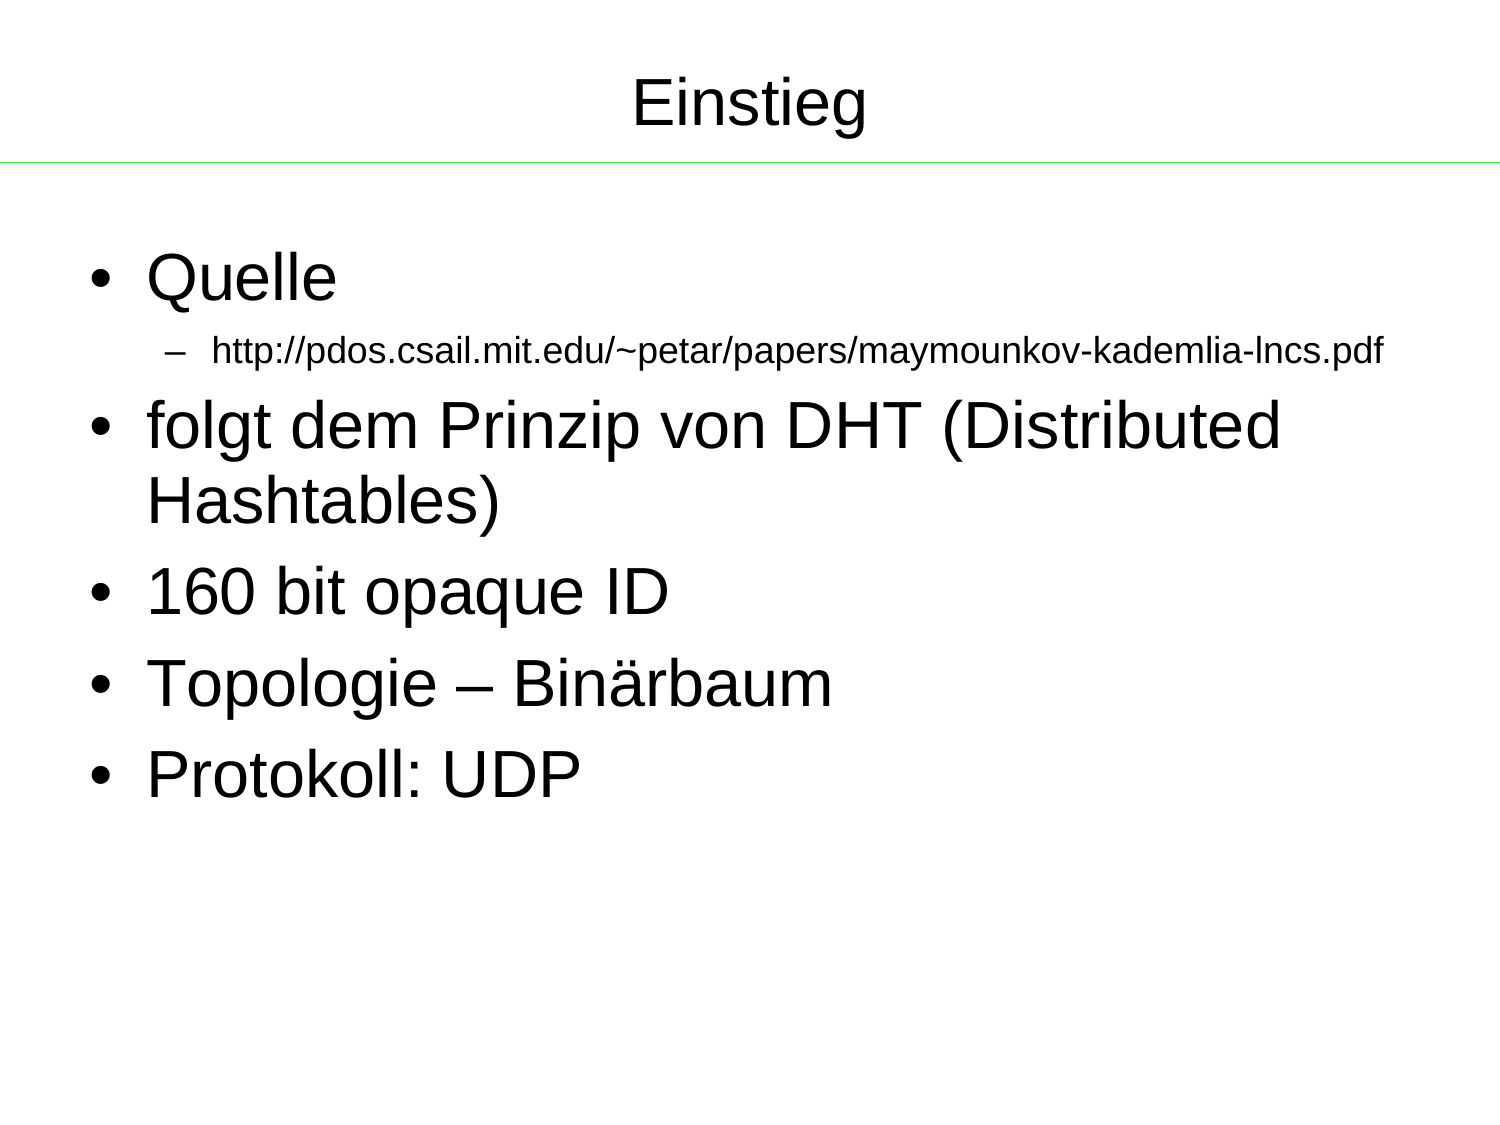

# Einstieg
Quelle
http://pdos.csail.mit.edu/~petar/papers/maymounkov-kademlia-lncs.pdf
folgt dem Prinzip von DHT (Distributed Hashtables)
160 bit opaque ID
Topologie – Binärbaum
Protokoll: UDP